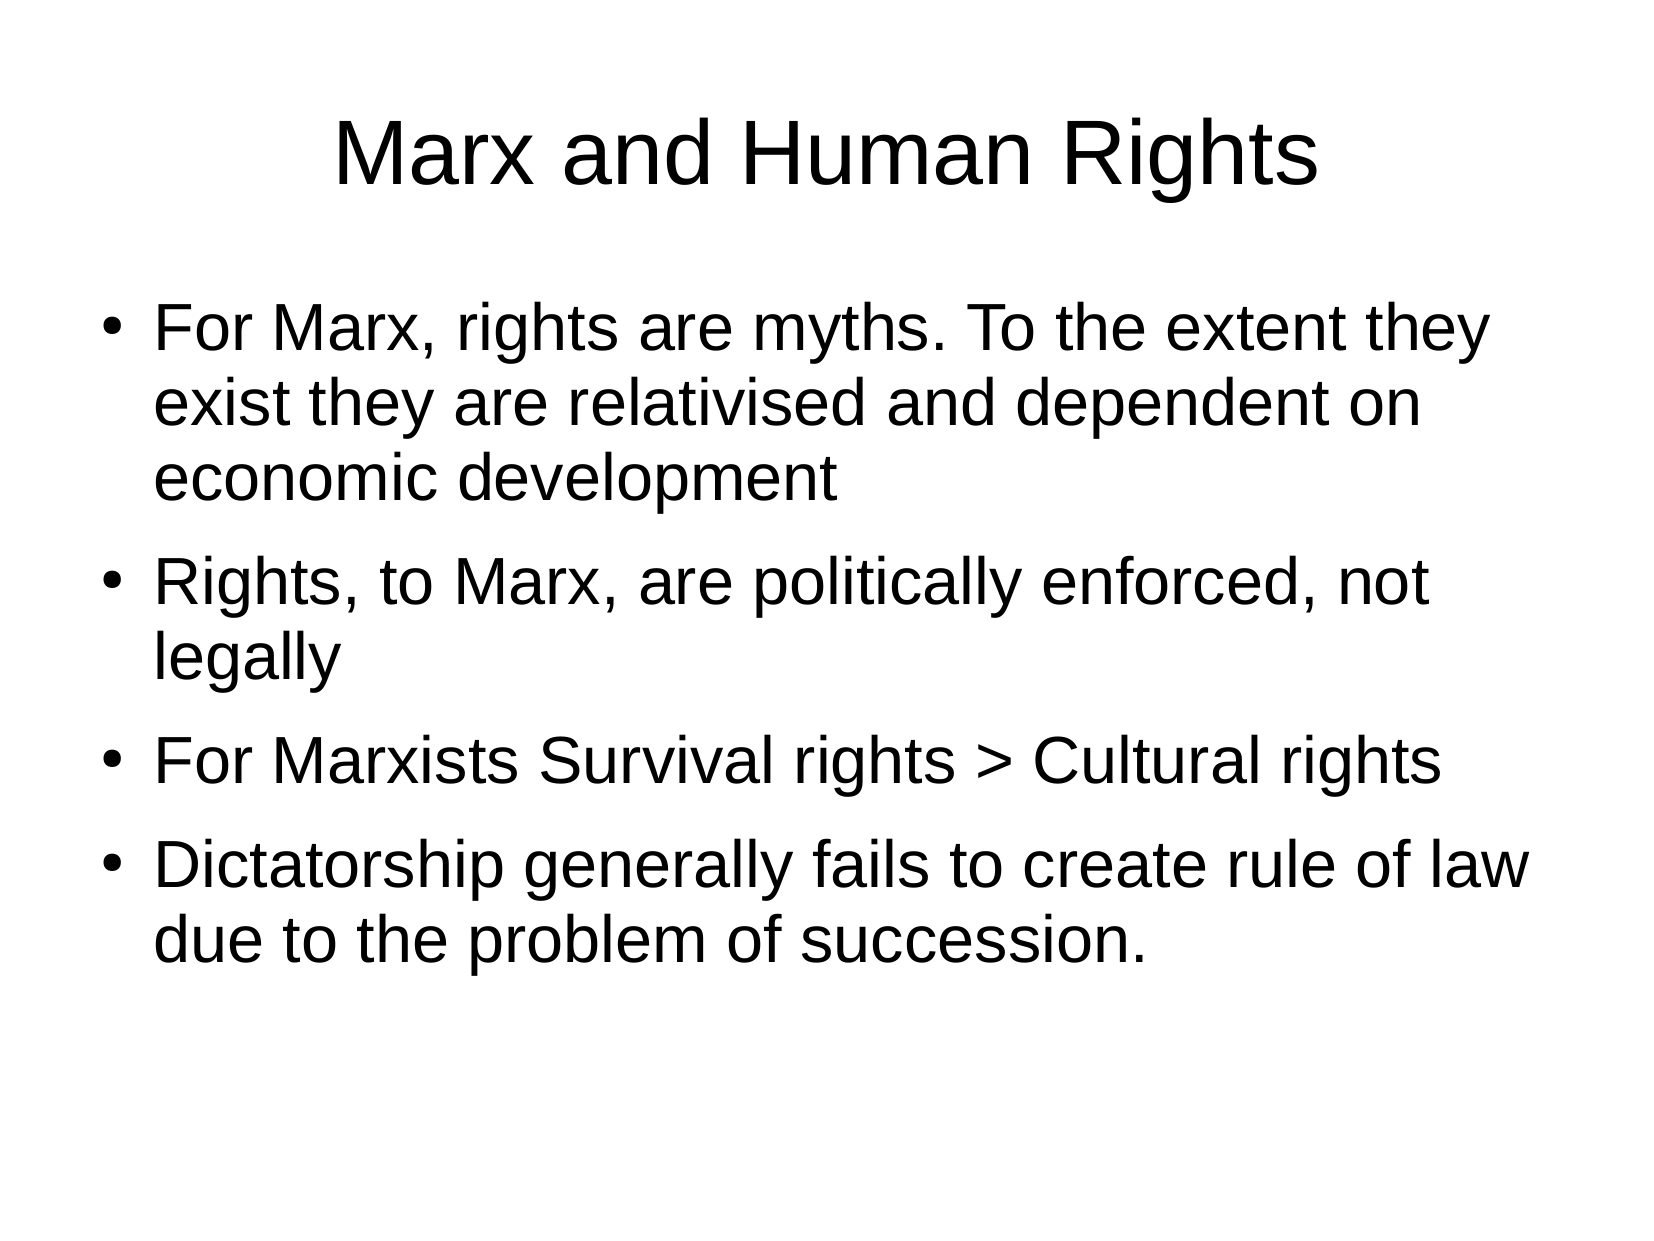

# Marx and Human Rights
For Marx, rights are myths. To the extent they exist they are relativised and dependent on economic development
Rights, to Marx, are politically enforced, not legally
For Marxists Survival rights > Cultural rights
Dictatorship generally fails to create rule of law due to the problem of succession.